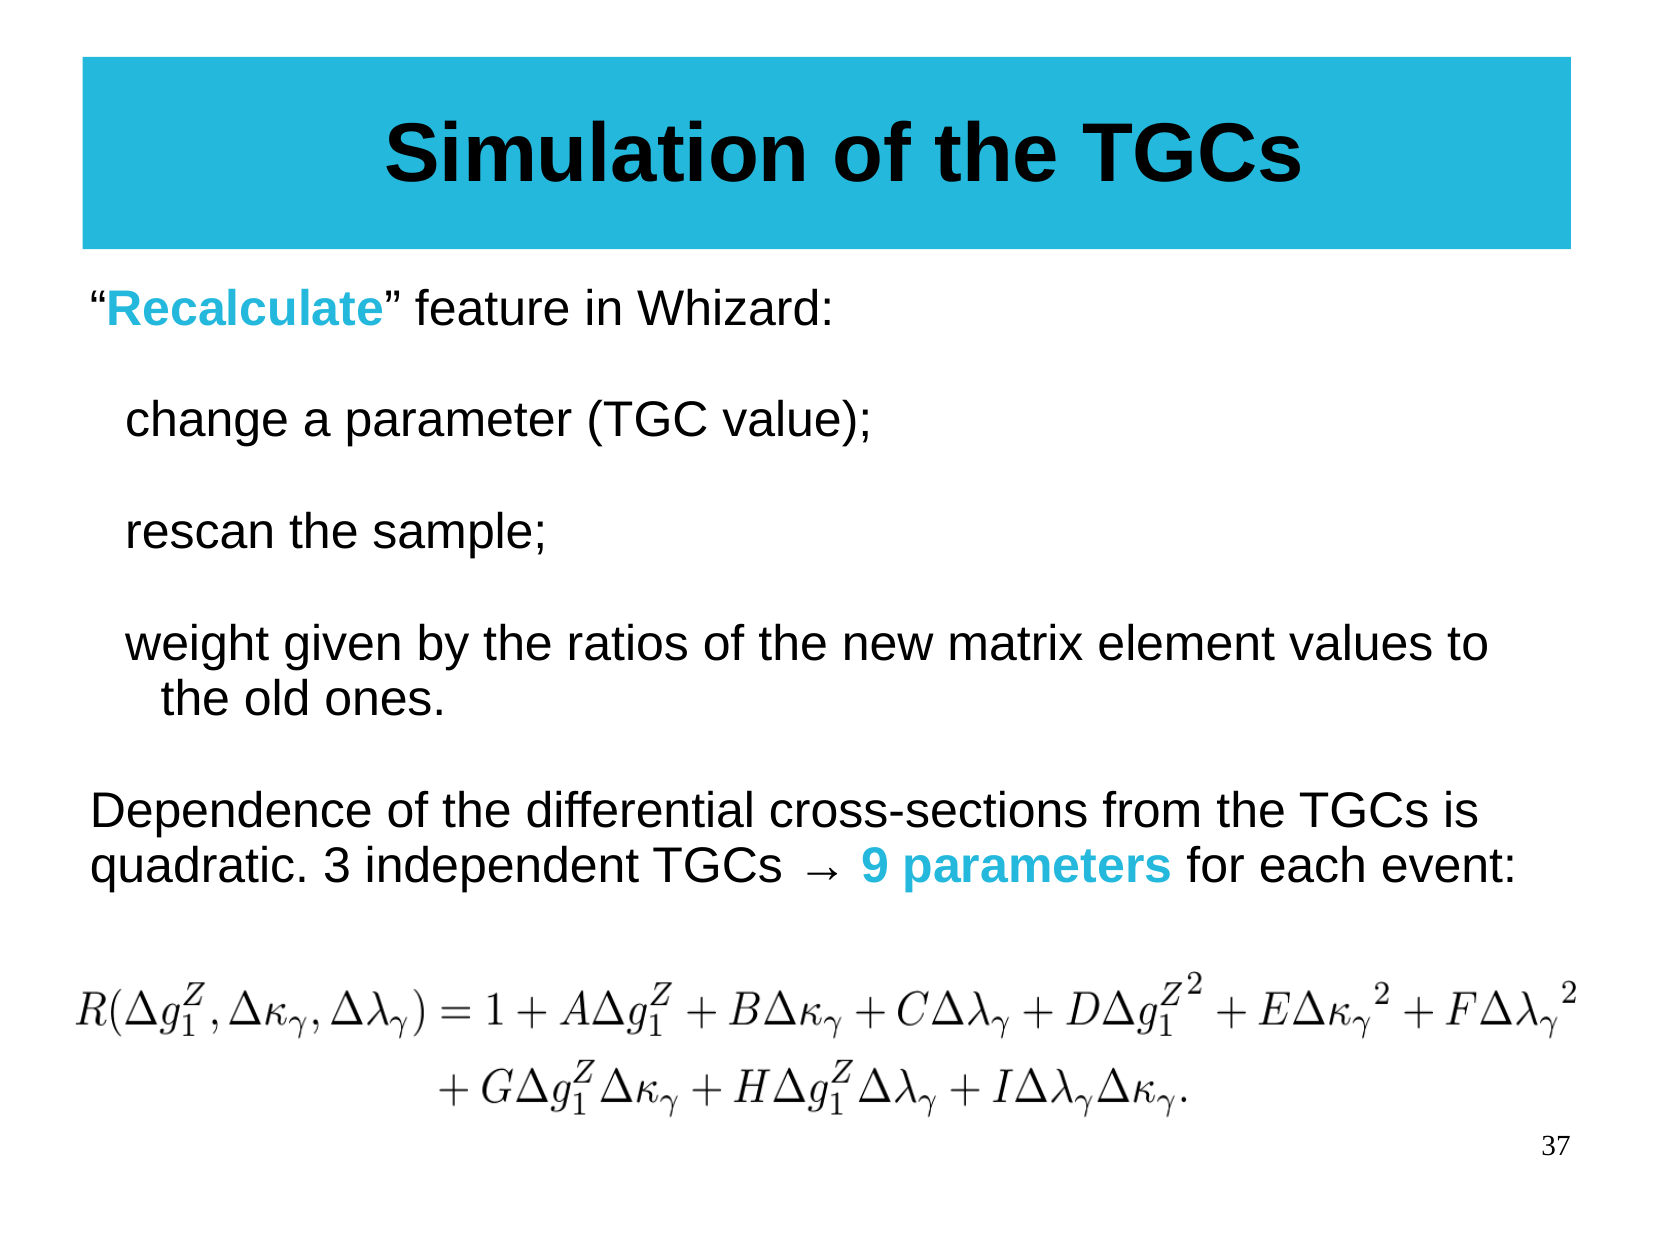

# Simulation of the TGCs
“Recalculate” feature in Whizard:
change a parameter (TGC value);
rescan the sample;
weight given by the ratios of the new matrix element values to the old ones.
Dependence of the differential cross-sections from the TGCs is quadratic. 3 independent TGCs → 9 parameters for each event:
37